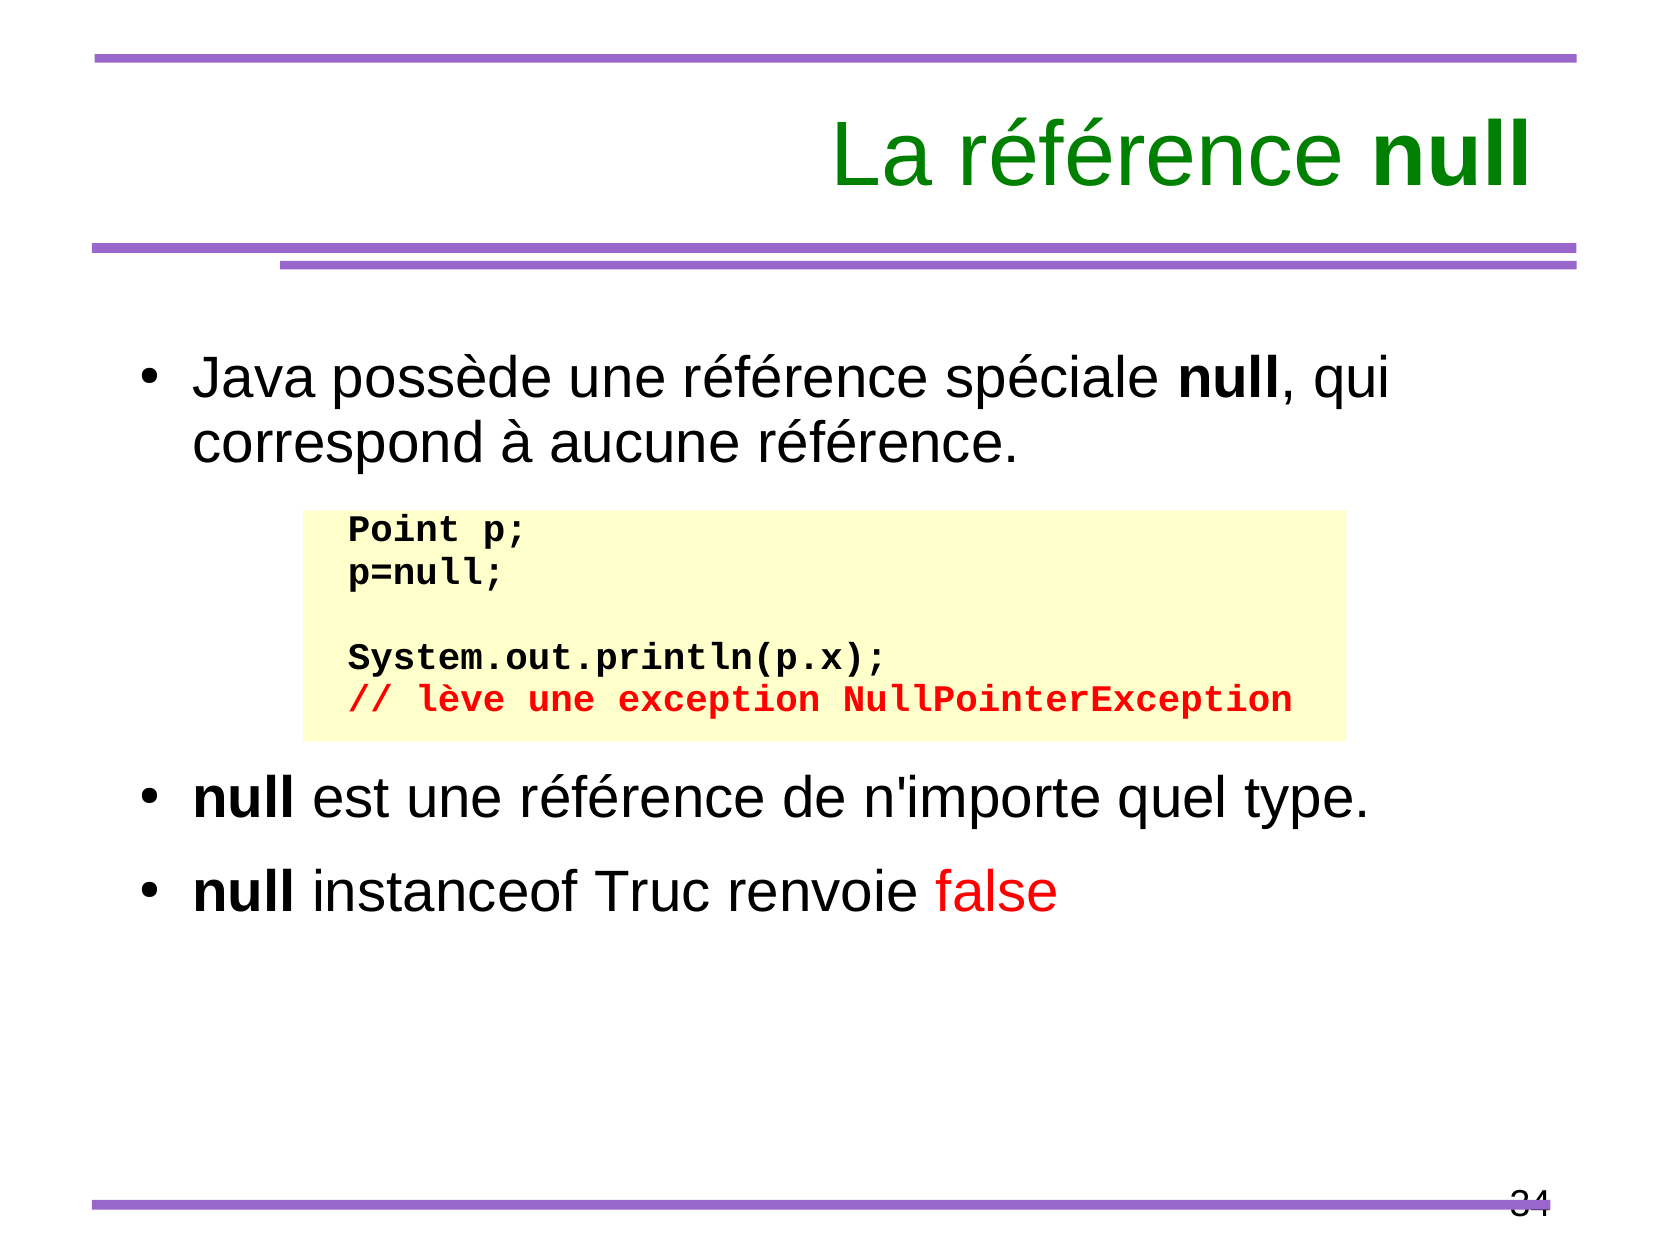

# La référence null
Java possède une référence spéciale null, qui correspond à aucune référence.
null est une référence de n'importe quel type.
null instanceof Truc renvoie false
 Point p;
 p=null;
 System.out.println(p.x);
 // lève une exception NullPointerException